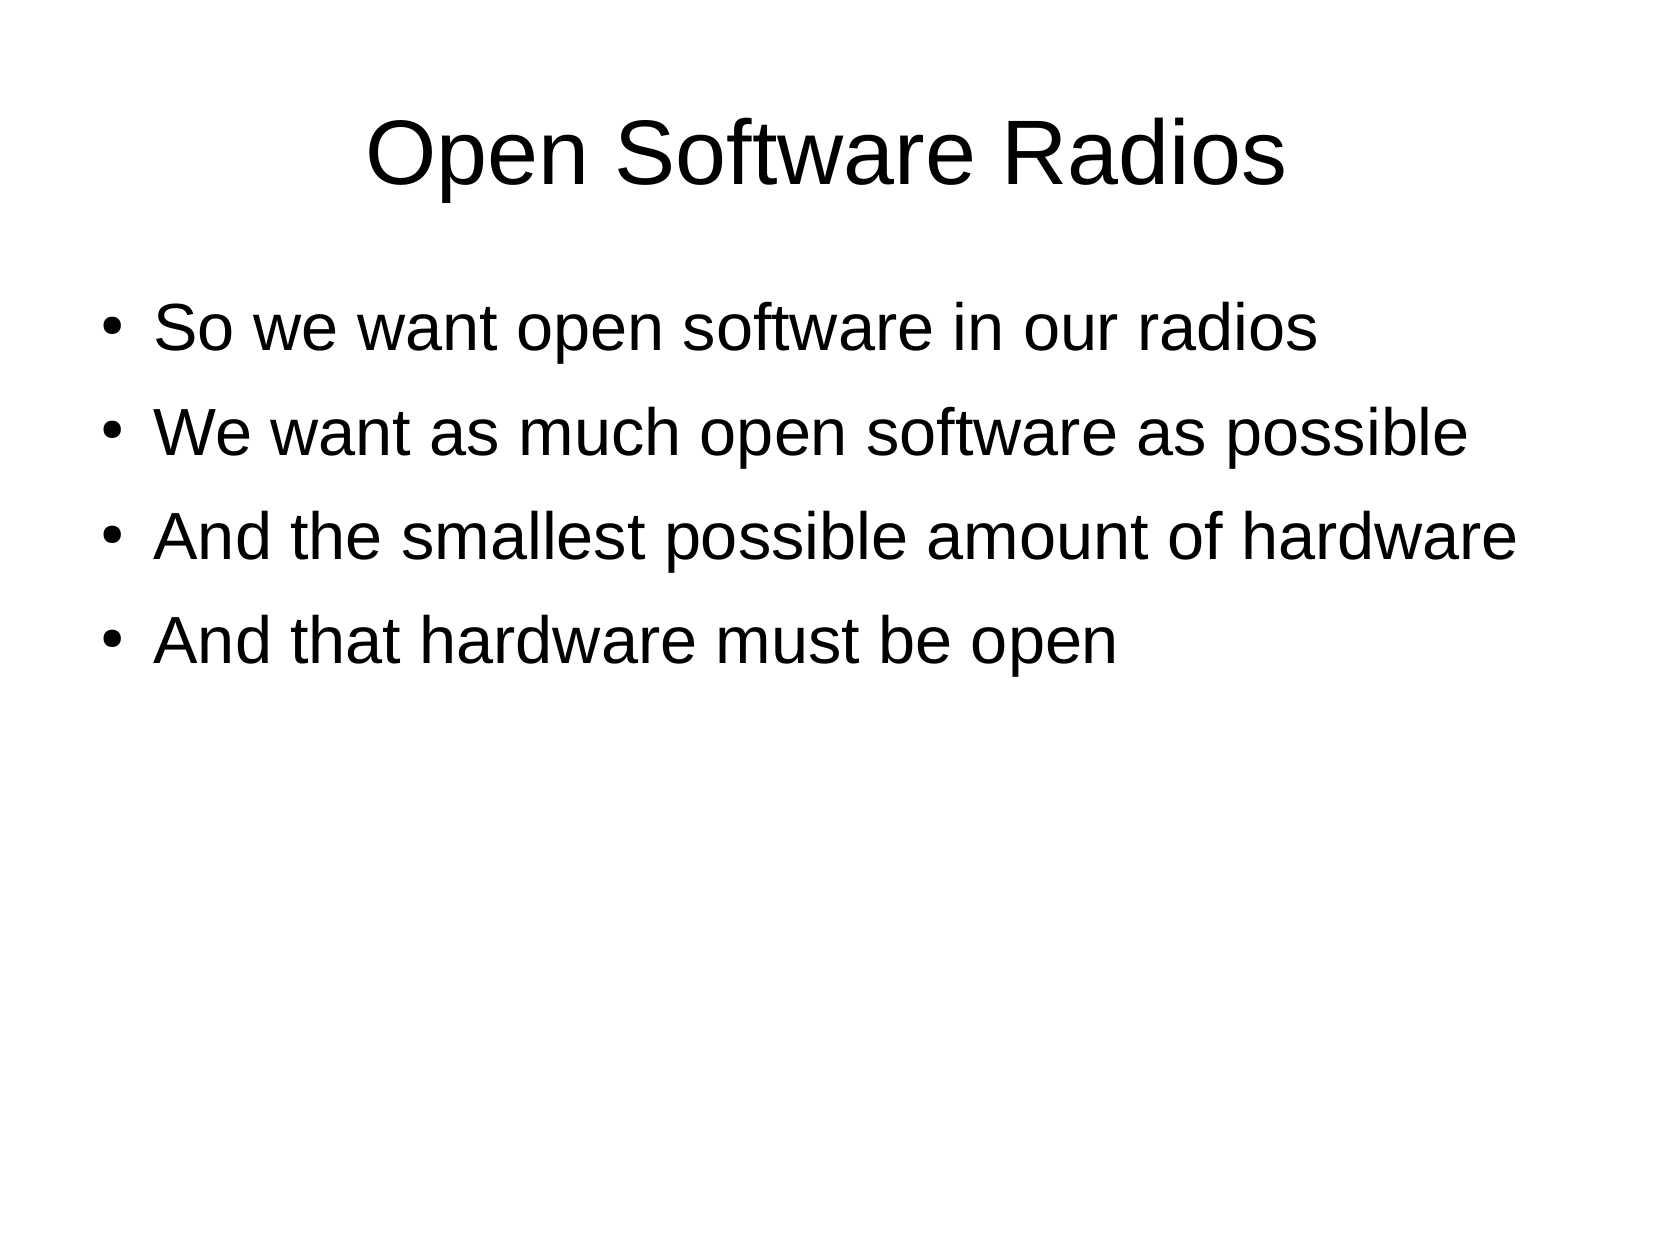

# Open Software Radios
So we want open software in our radios
We want as much open software as possible
And the smallest possible amount of hardware
And that hardware must be open